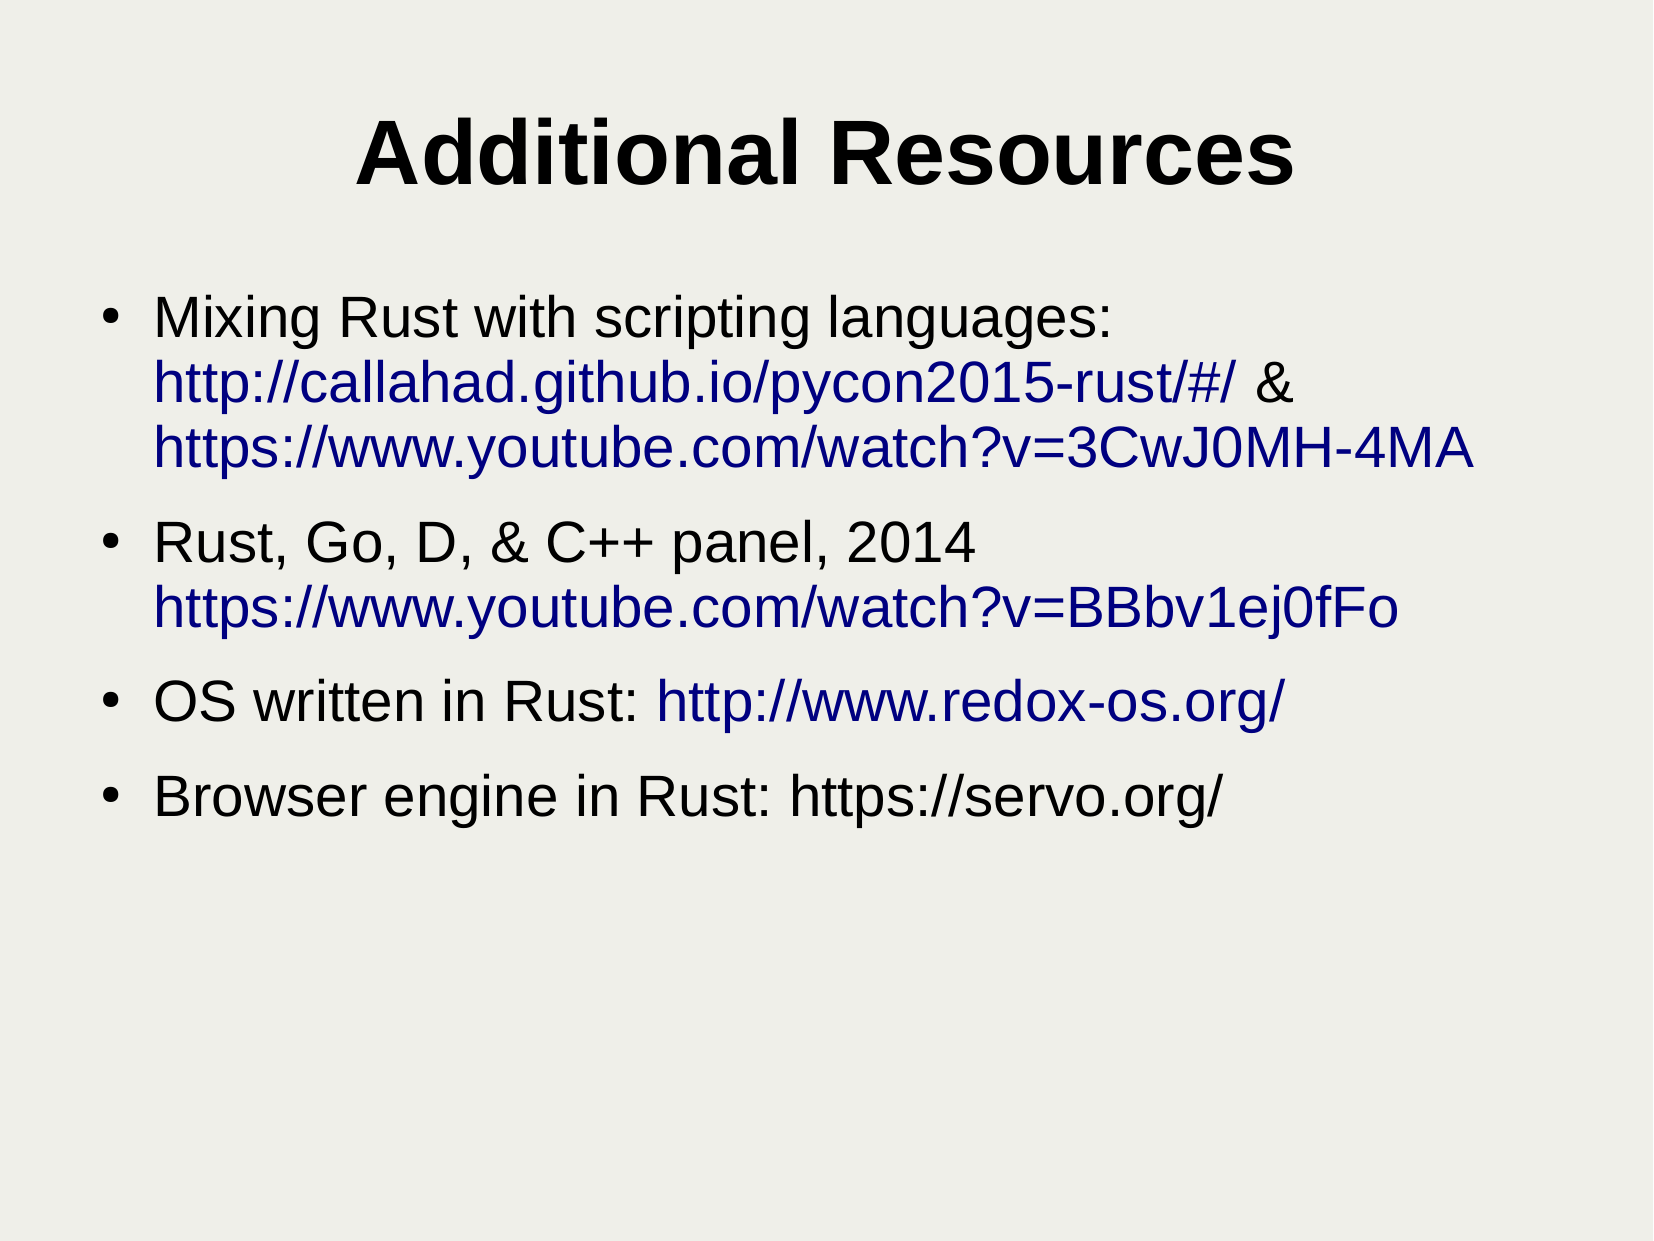

# Additional Resources
Mixing Rust with scripting languages:http://callahad.github.io/pycon2015-rust/#/ & https://www.youtube.com/watch?v=3CwJ0MH-4MA
Rust, Go, D, & C++ panel, 2014 https://www.youtube.com/watch?v=BBbv1ej0fFo
OS written in Rust: http://www.redox-os.org/
Browser engine in Rust: https://servo.org/